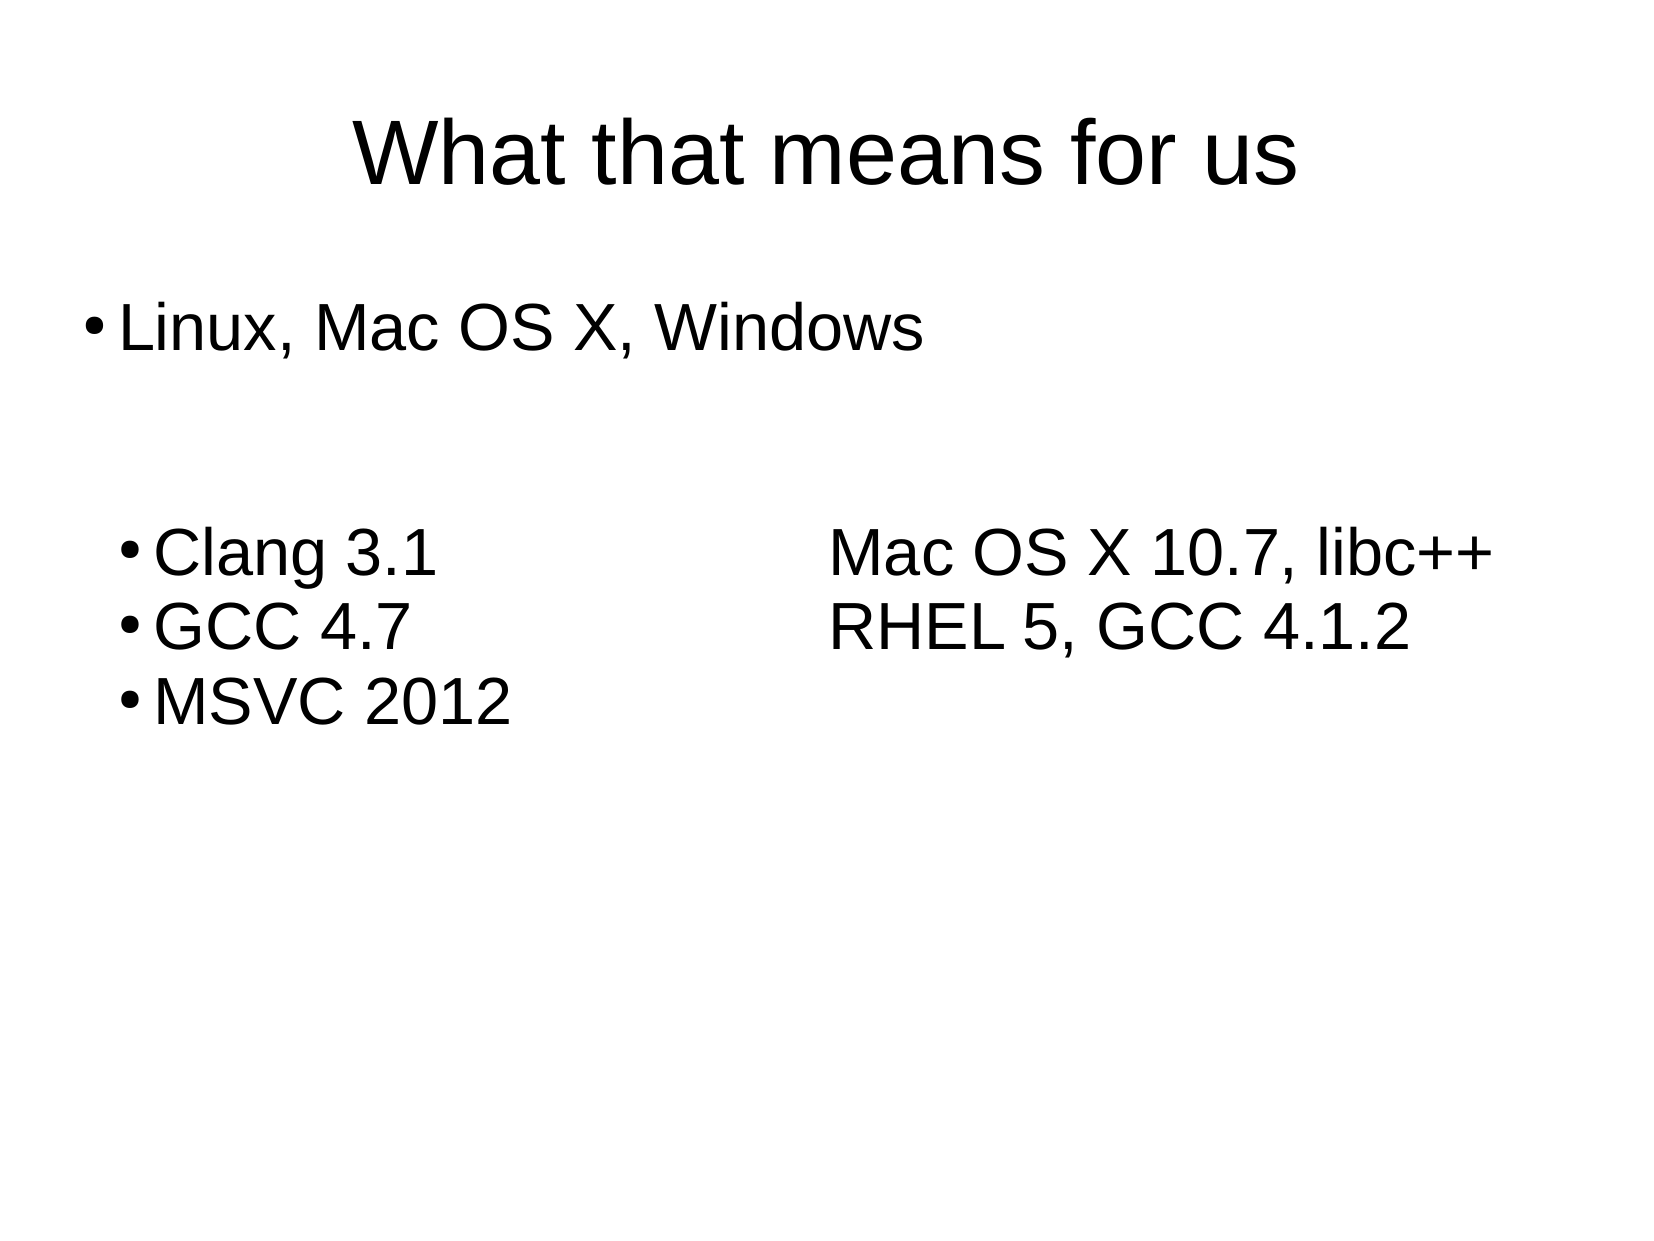

# What that means for us
Linux, Mac OS X, Windows
Clang 3.1						Mac OS X 10.7, libc++
GCC 4.7						RHEL 5, GCC 4.1.2
MSVC 2012